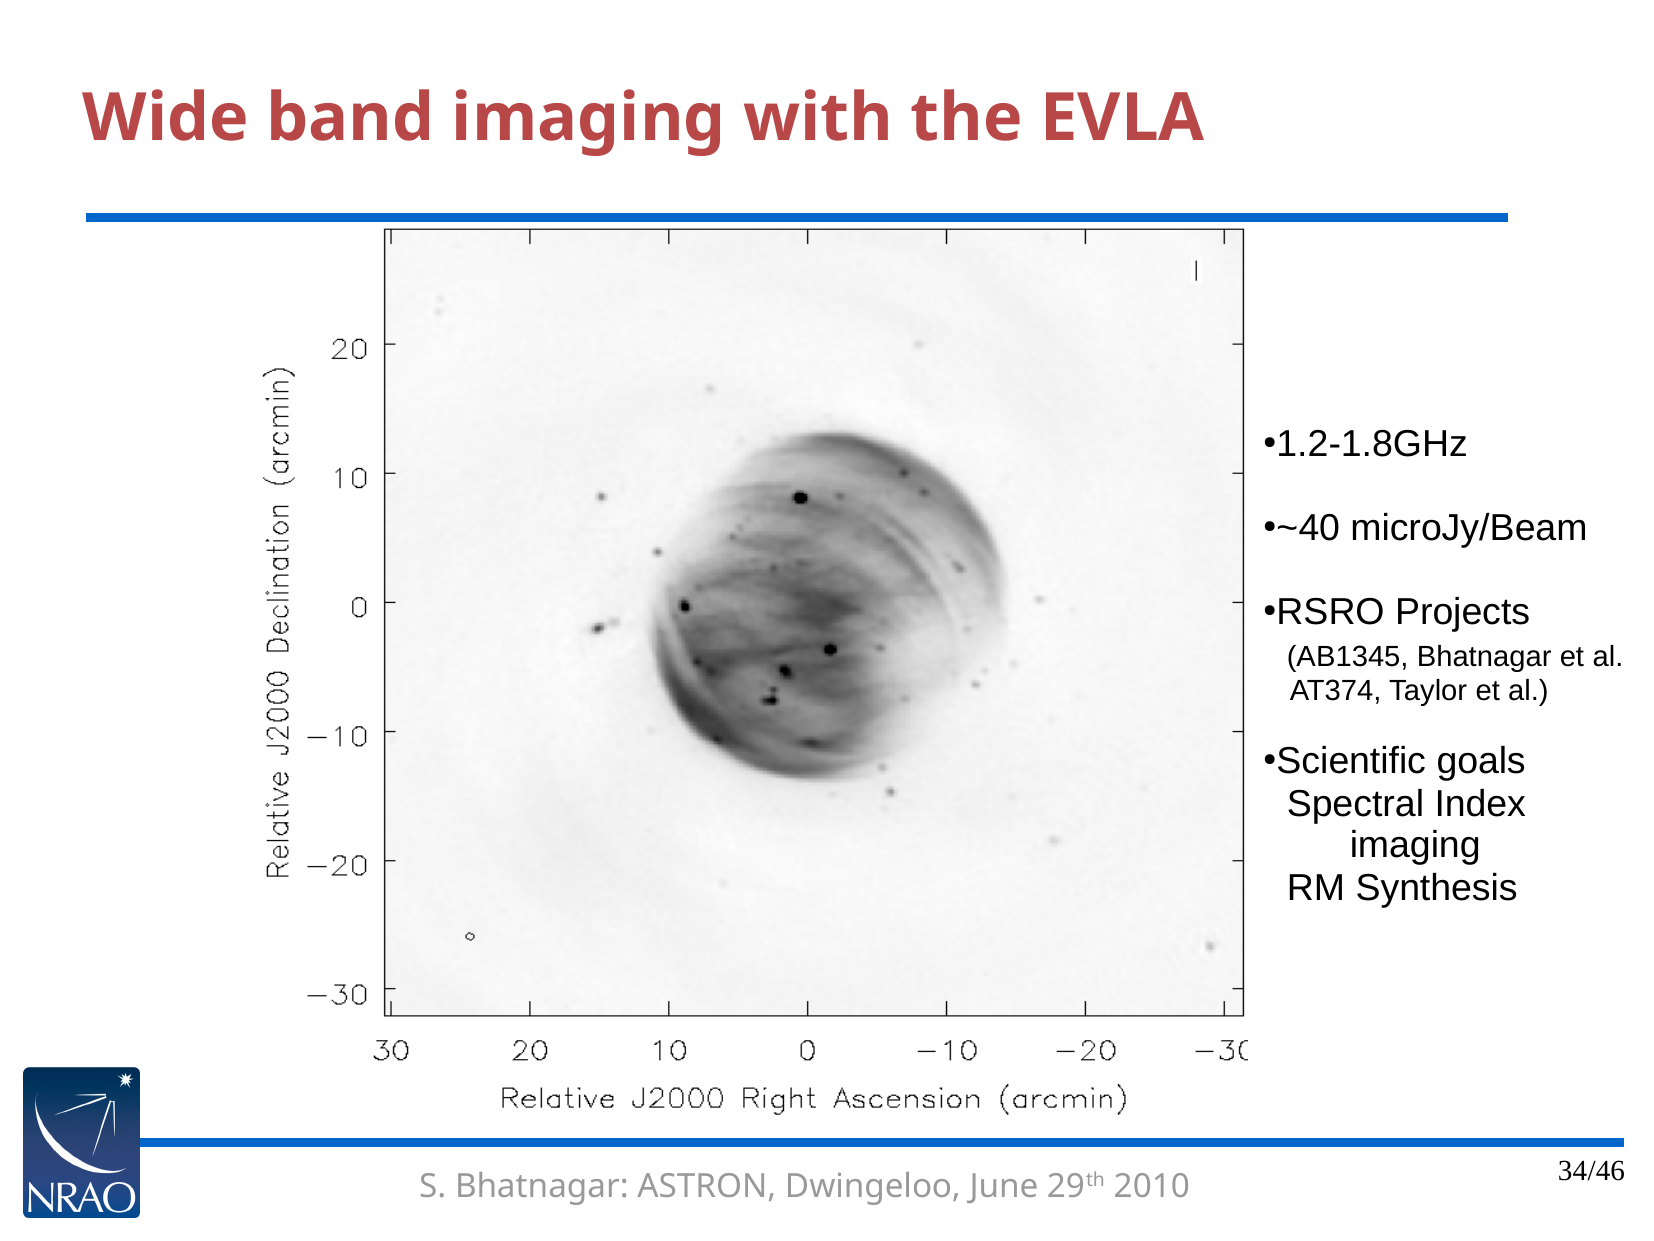

Wide band imaging with the EVLA
PB 50% point
1.2-1.8GHz
~40 microJy/Beam
RSRO Projects
 (AB1345, Bhatnagar et al.
 AT374, Taylor et al.)
Scientific goals
 Spectral Index
 imaging
 RM Synthesis
34
# For wide-band observations, frequency dependence of the PB is a first order effect
 Is it or is it ?
Fundamental separation: Include PB as part of the measurement process (include its effect as part of forward and reverse transforms)